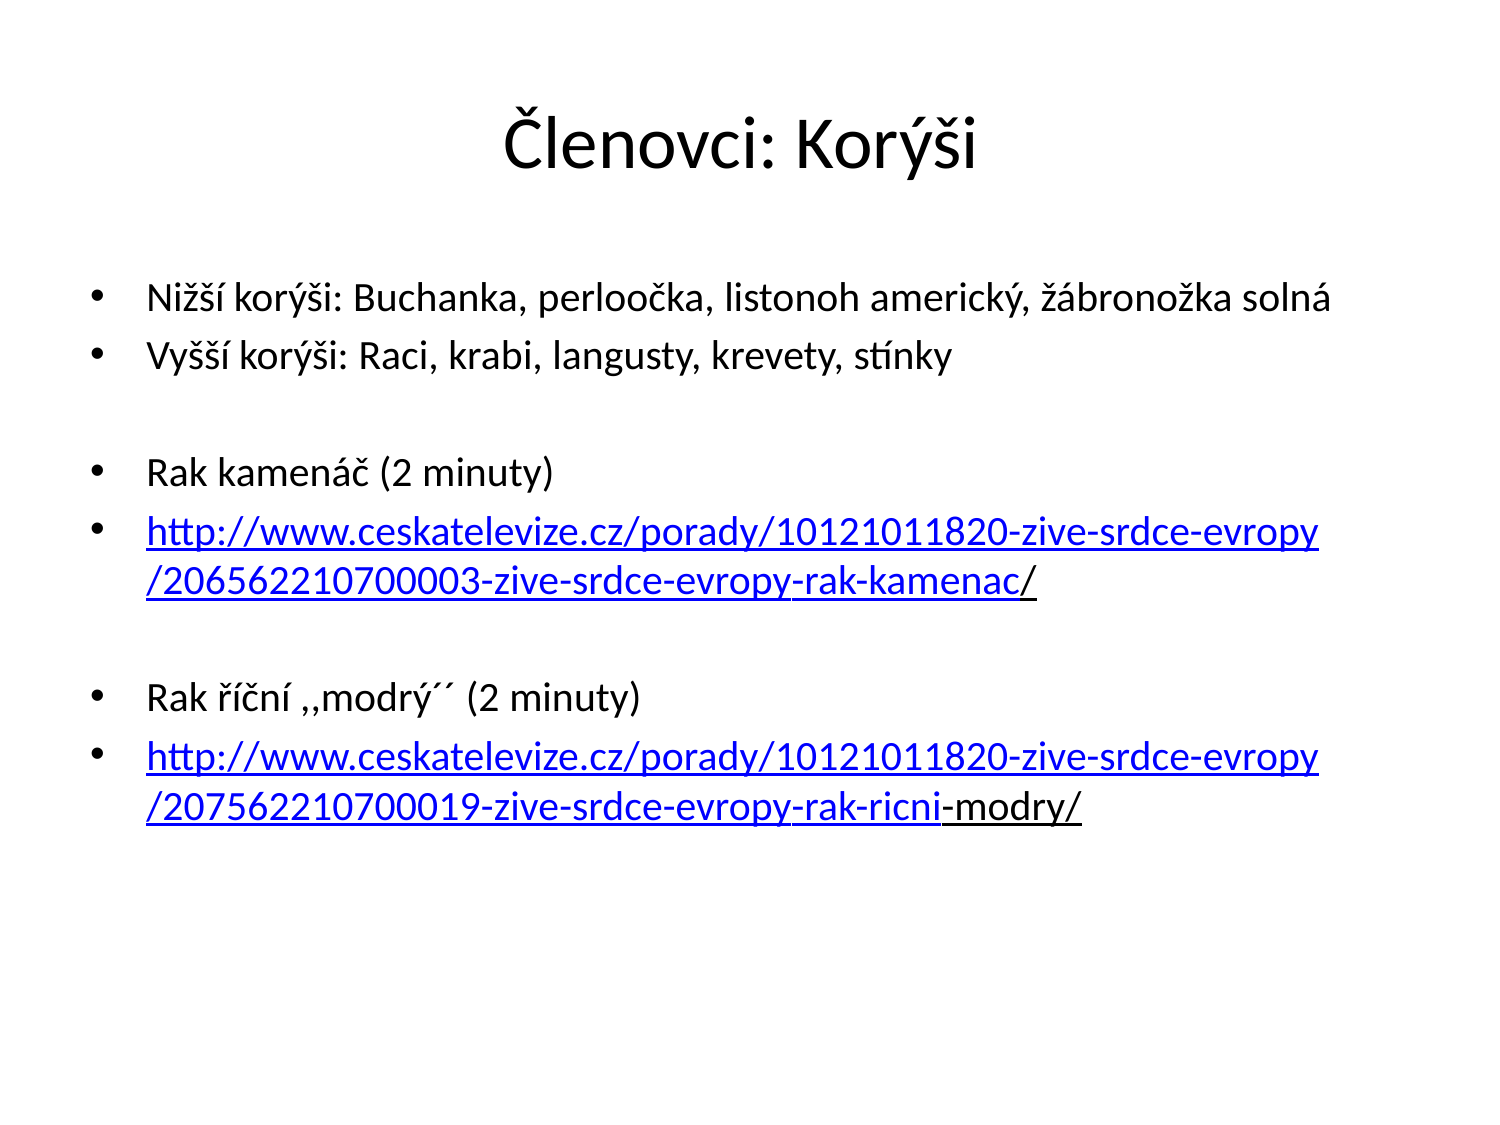

# Členovci: Korýši
Nižší korýši: Buchanka, perloočka, listonoh americký, žábronožka solná
Vyšší korýši: Raci, krabi, langusty, krevety, stínky
Rak kamenáč (2 minuty)
http://www.ceskatelevize.cz/porady/10121011820-zive-srdce-evropy/206562210700003-zive-srdce-evropy-rak-kamenac/
Rak říční ,,modrý´´ (2 minuty)
http://www.ceskatelevize.cz/porady/10121011820-zive-srdce-evropy/207562210700019-zive-srdce-evropy-rak-ricni-modry/